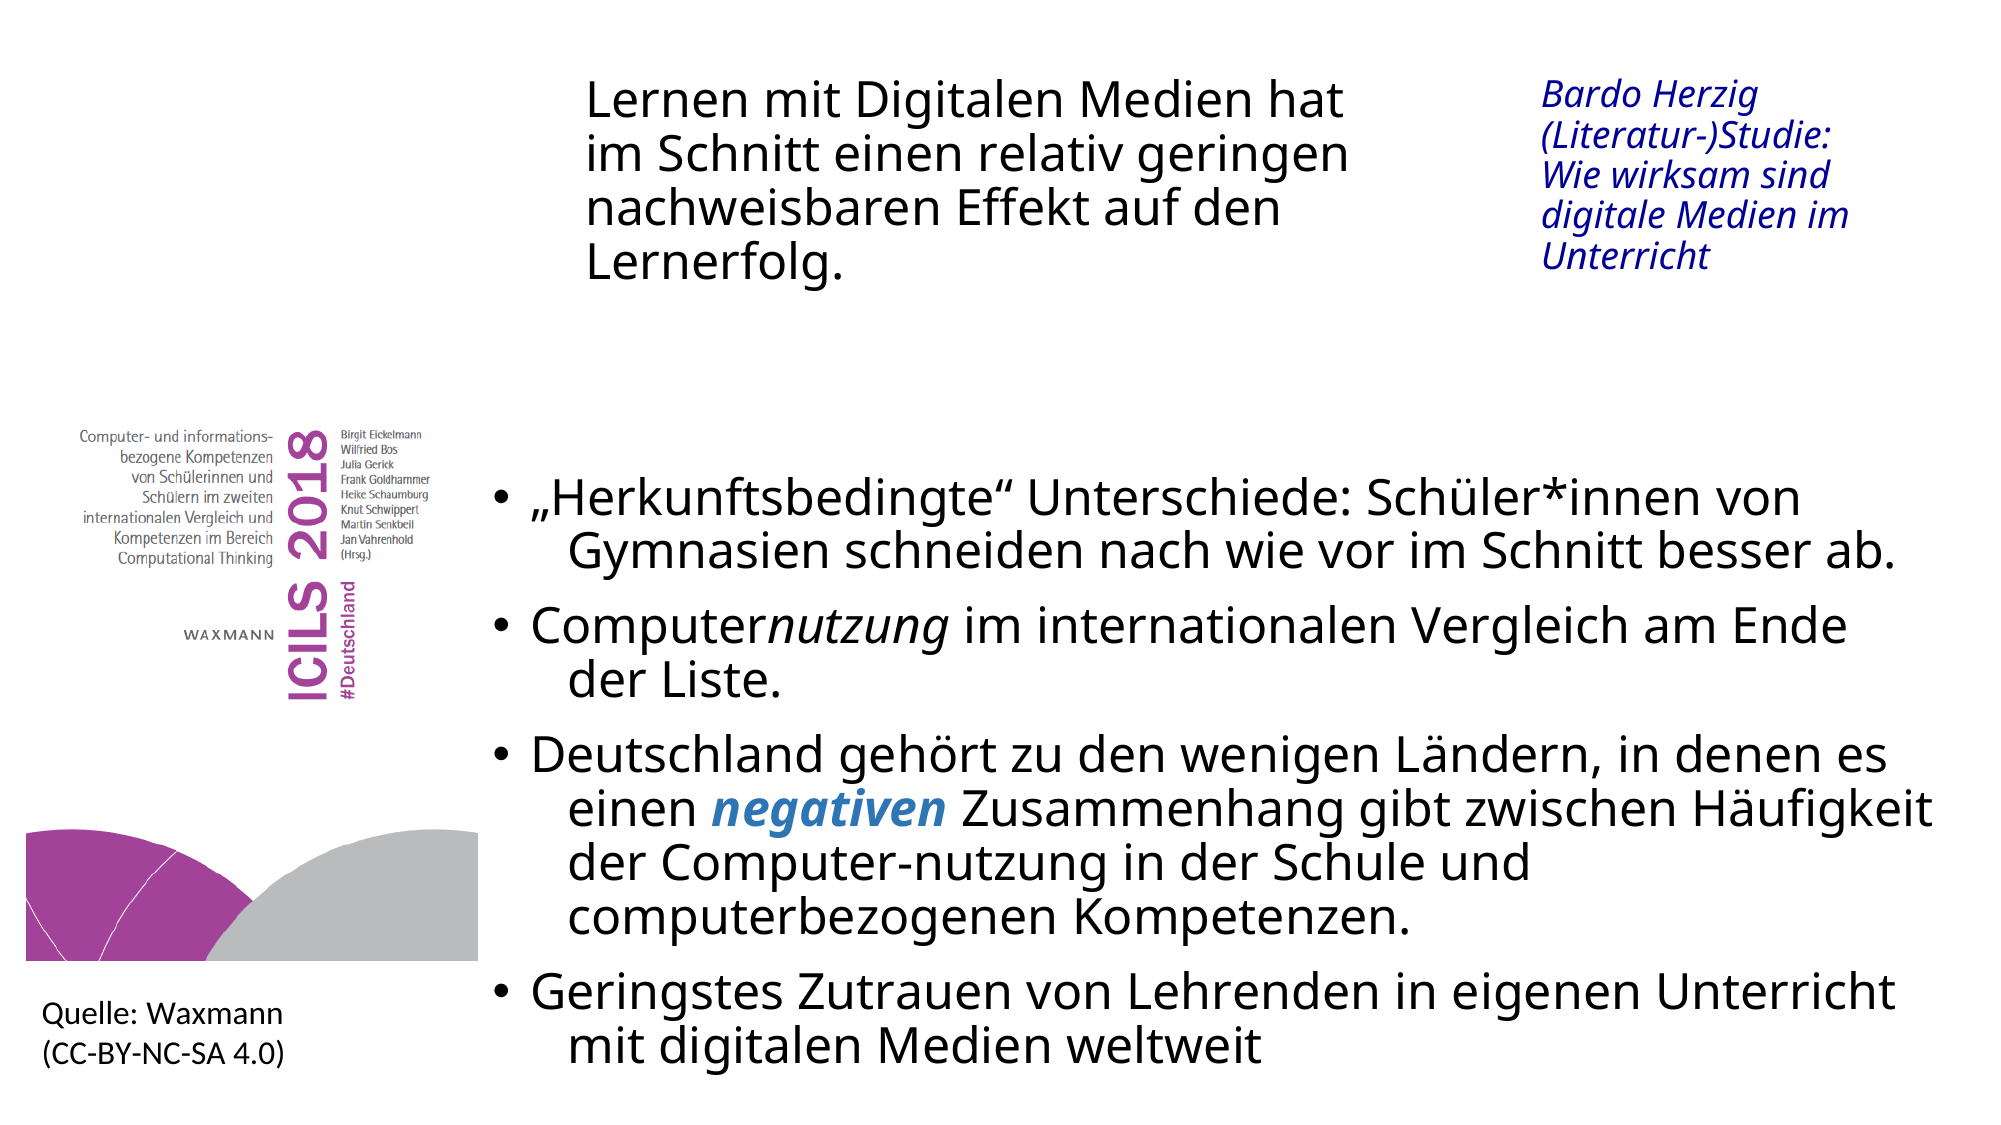

Lernen mit Digitalen Medien hat im Schnitt einen relativ geringen nachweisbaren Effekt auf den Lernerfolg.
# Bardo Herzig (Literatur-)Studie: Wie wirksam sind digitale Medien im Unterricht
„Herkunftsbedingte“ Unterschiede: Schüler*innen von Gymnasien schneiden nach wie vor im Schnitt besser ab.
Computernutzung im internationalen Vergleich am Ende der Liste.
Deutschland gehört zu den wenigen Ländern, in denen es einen negativen Zusammenhang gibt zwischen Häufigkeit der Computer-nutzung in der Schule und computerbezogenen Kompetenzen.
Geringstes Zutrauen von Lehrenden in eigenen Unterricht mit digitalen Medien weltweit
Quelle: Waxmann
(CC-BY-NC-SA 4.0)